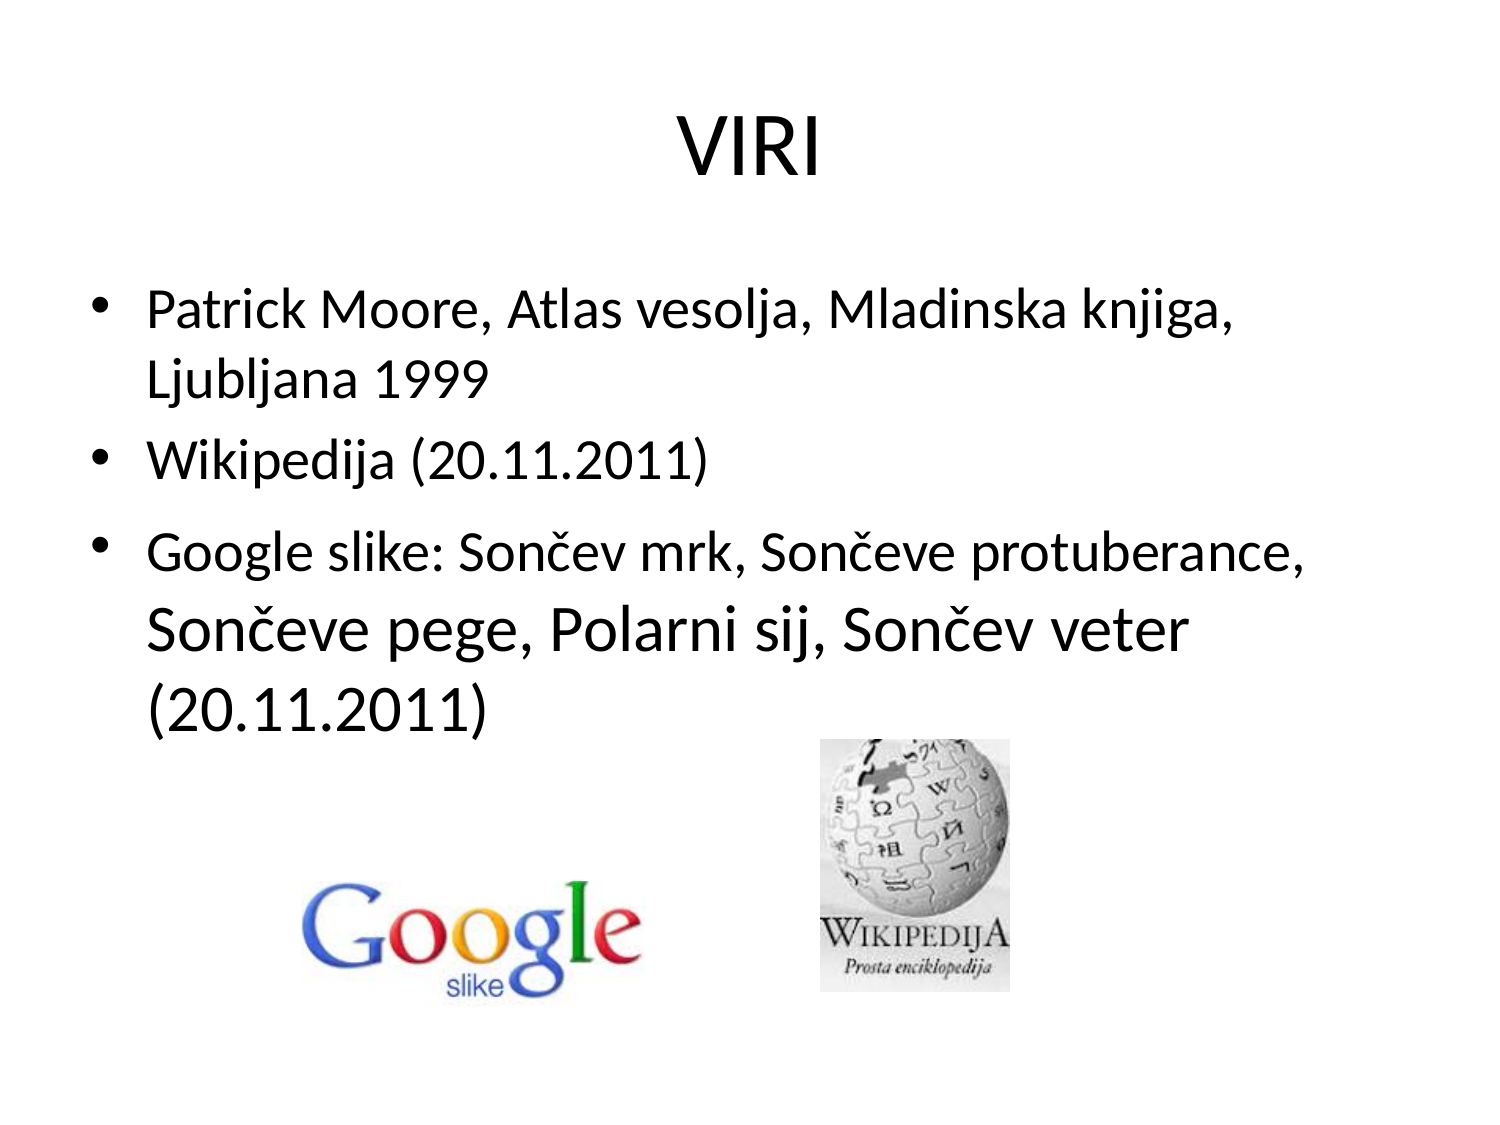

# VIRI
Patrick Moore, Atlas vesolja, Mladinska knjiga, Ljubljana 1999
Wikipedija (20.11.2011)
Google slike: Sončev mrk, Sončeve protuberance, Sončeve pege, Polarni sij, Sončev veter (20.11.2011)